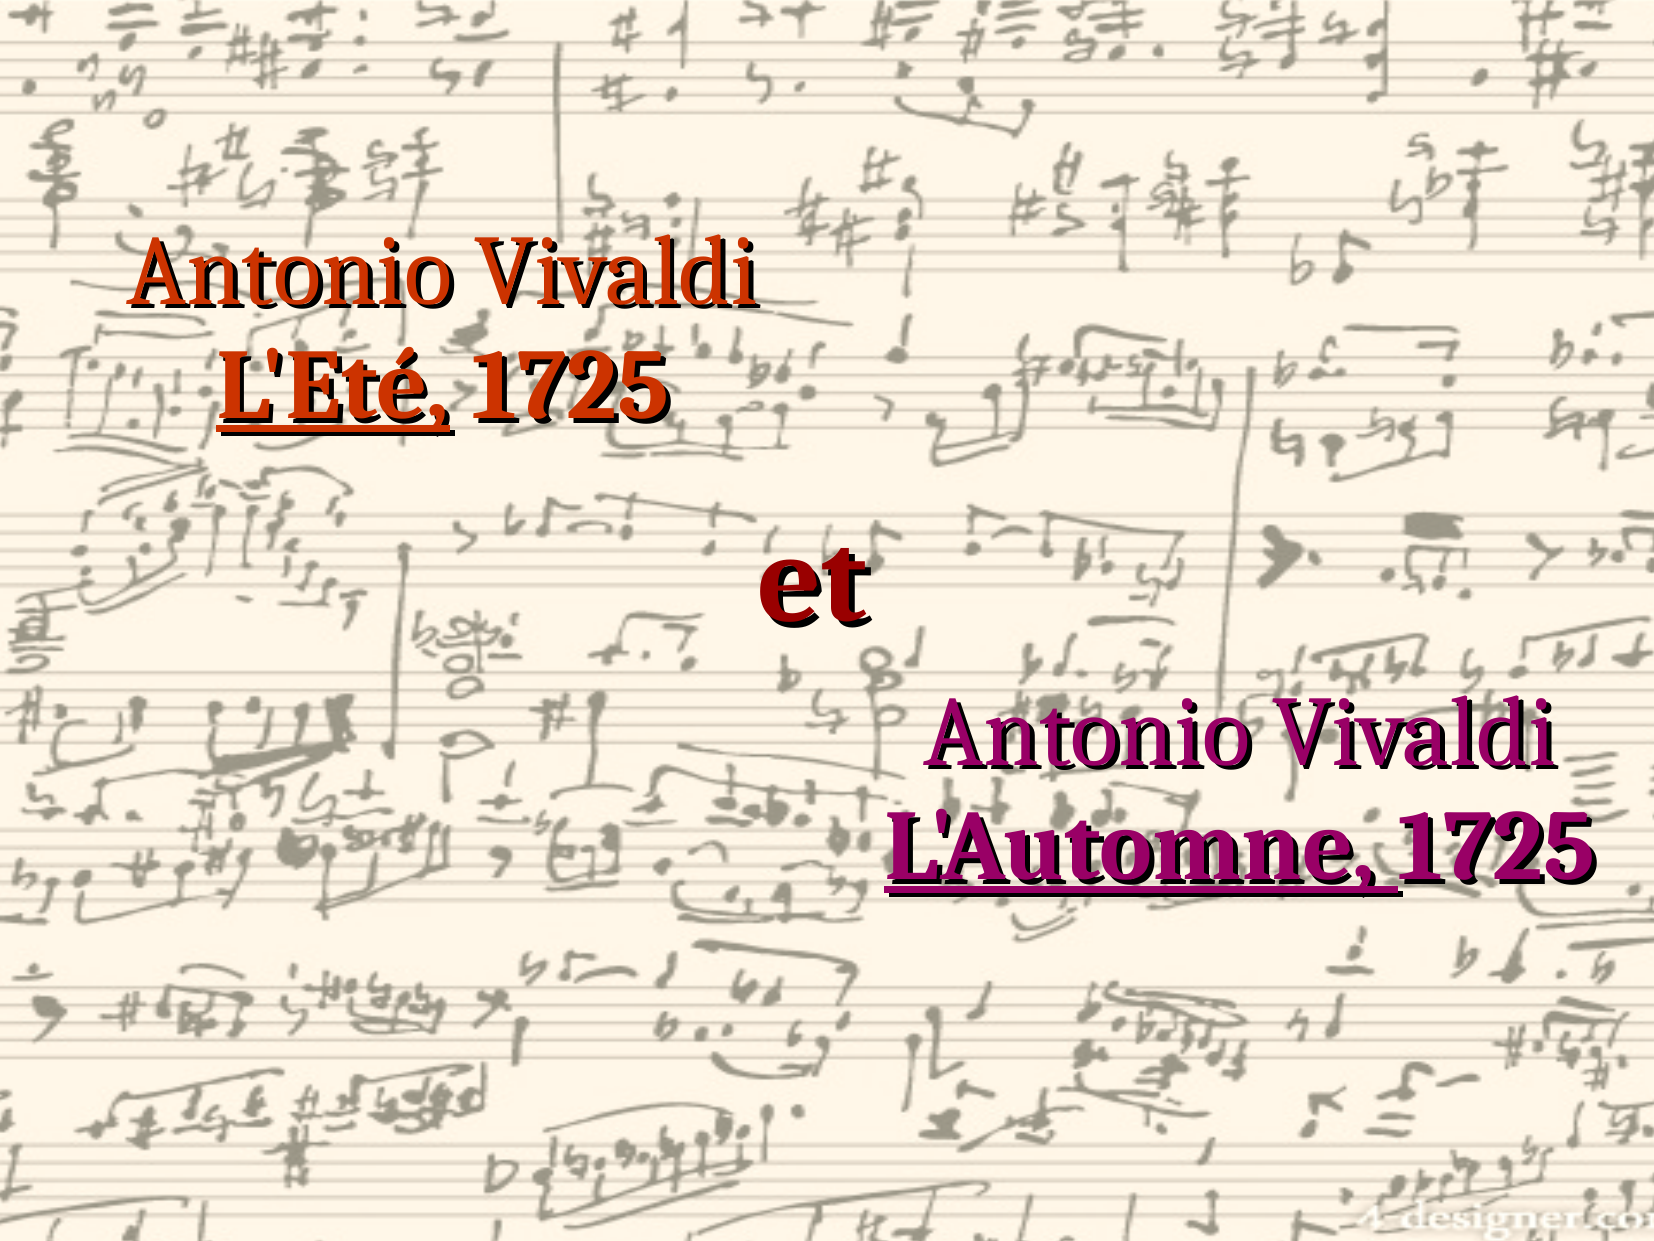

Antonio Vivaldi
L'Eté, 1725
et
Antonio Vivaldi
L'Automne, 1725